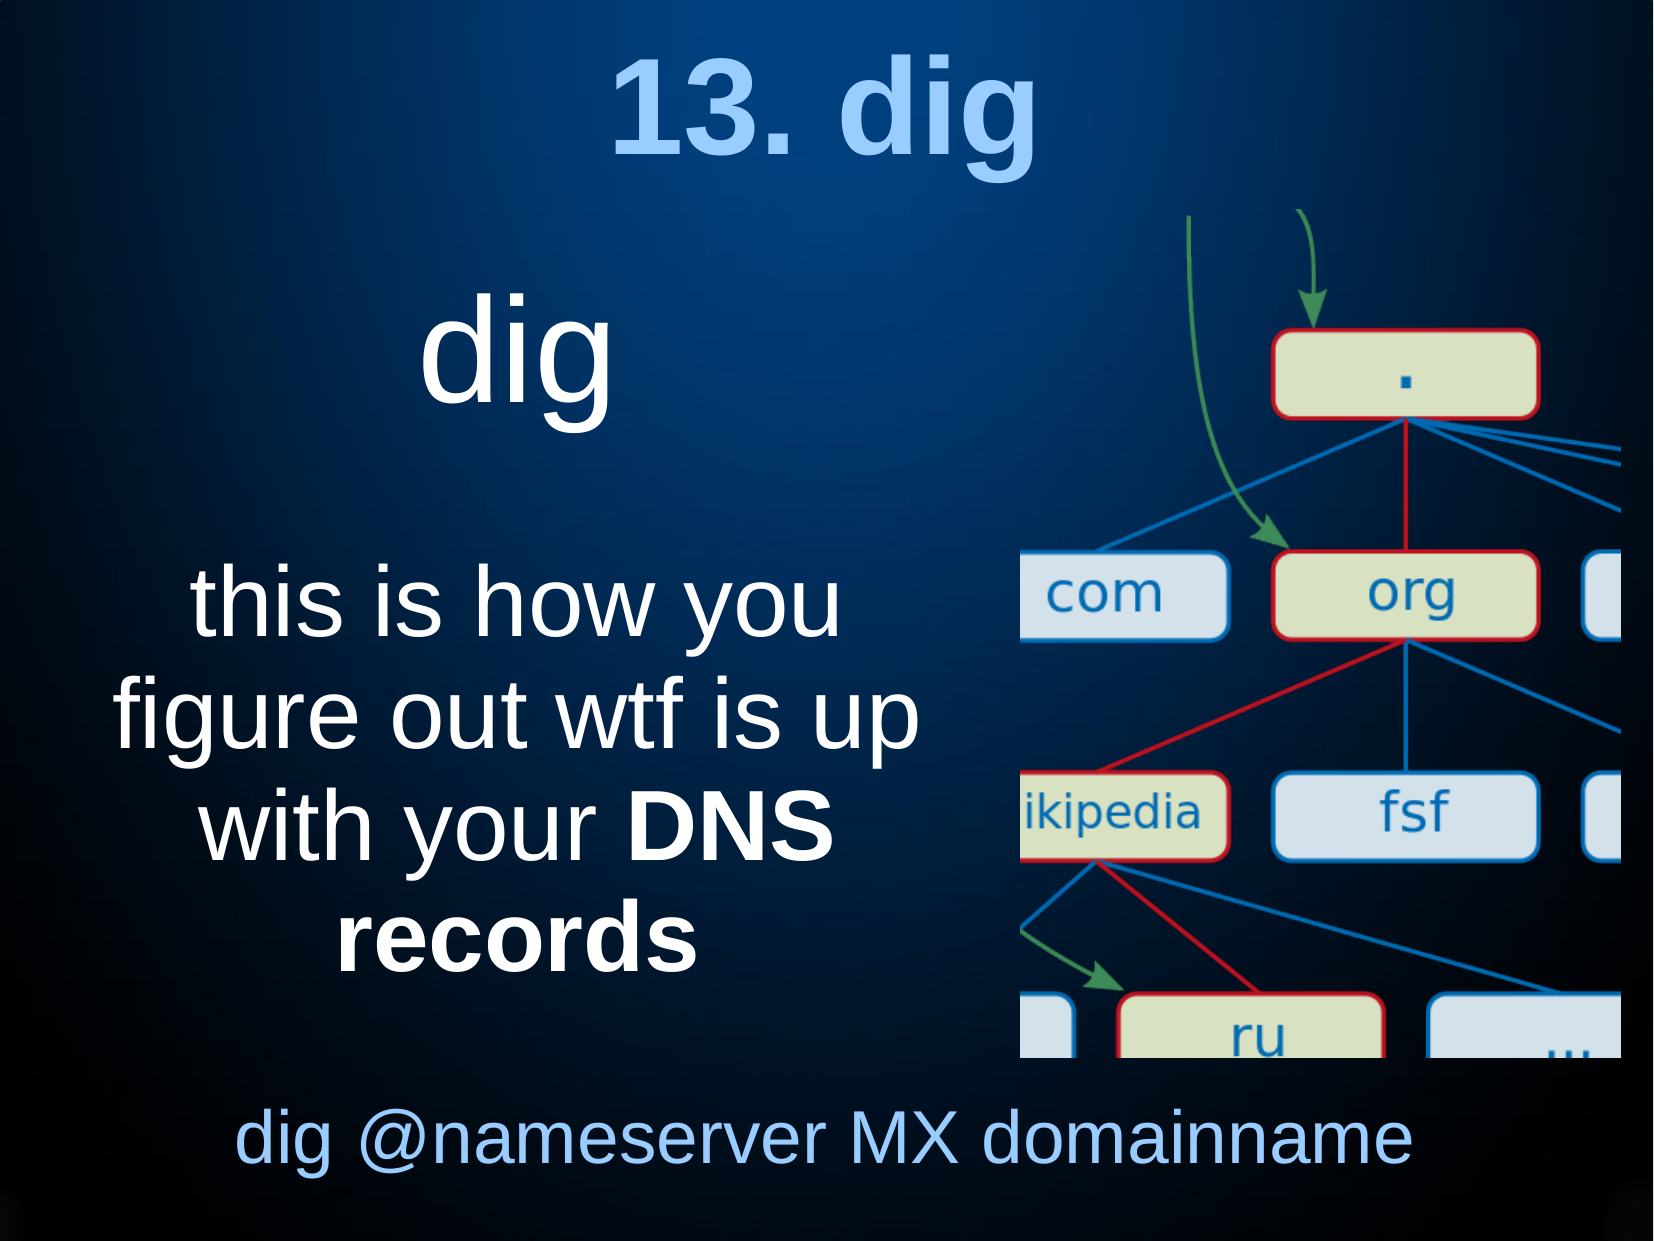

# 13. dig
dig
this is how you
figure out wtf is up
with your DNS records
dig @nameserver MX domainname